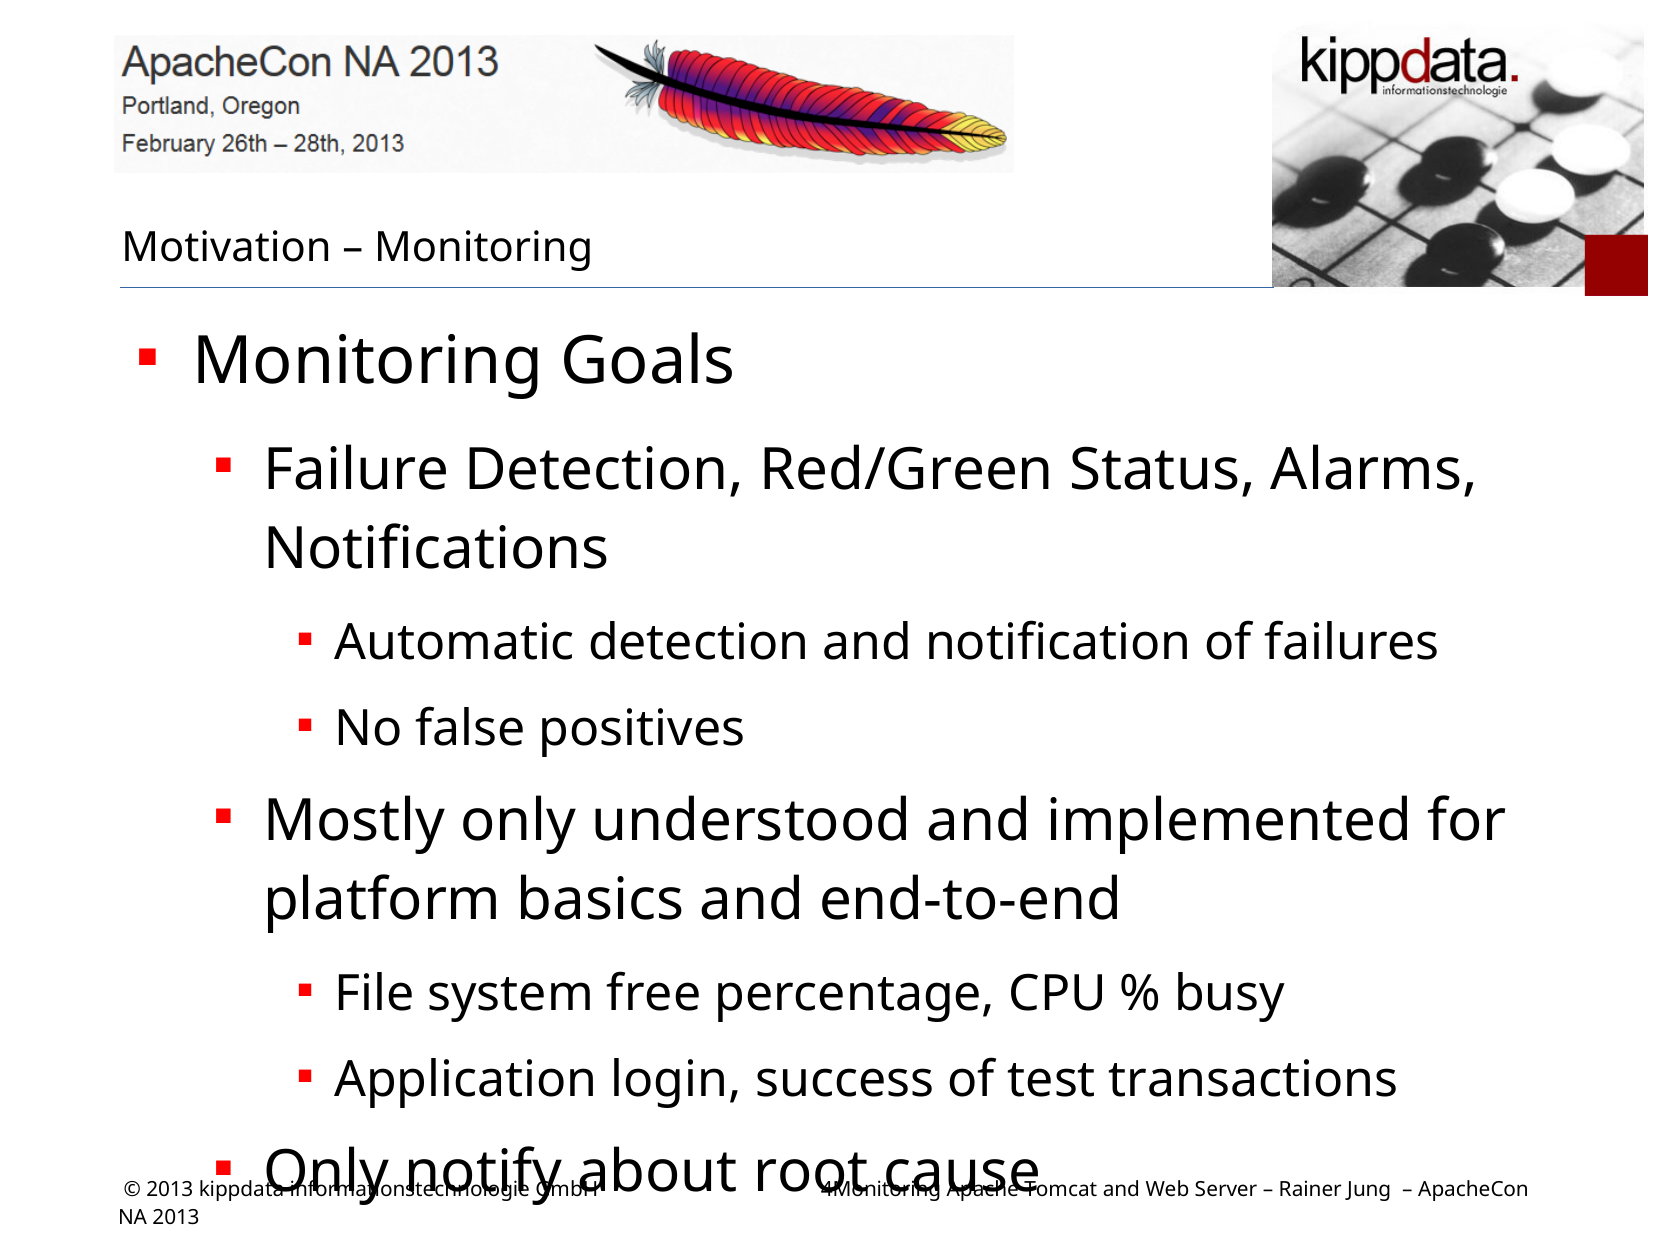

# Motivation – Monitoring
Monitoring Goals
Failure Detection, Red/Green Status, Alarms, Notifications
Automatic detection and notification of failures
No false positives
Mostly only understood and implemented for platform basics and end-to-end
File system free percentage, CPU % busy
Application login, success of test transactions
Only notify about root cause
Hard to fulfill